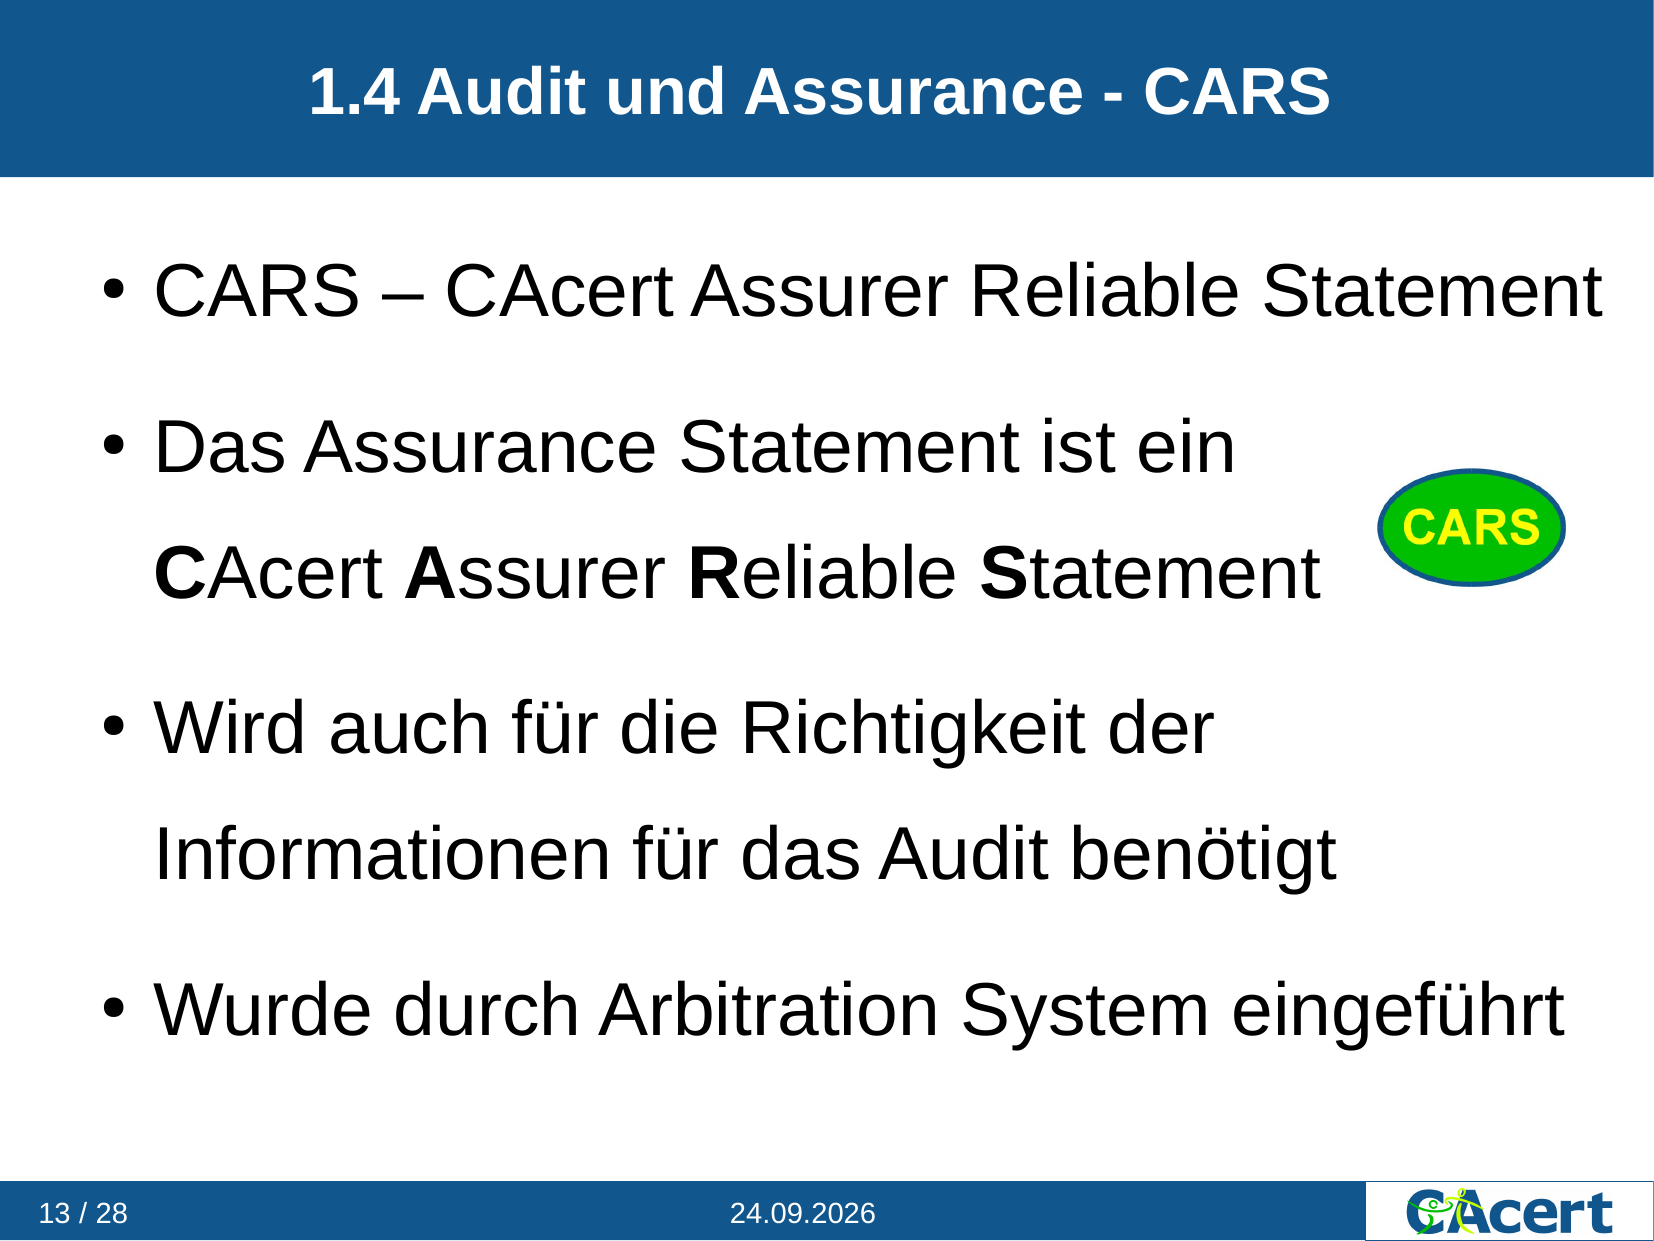

# 1.4 Audit und Assurance - CARS
CARS – CAcert Assurer Reliable Statement
Das Assurance Statement ist ein
CAcert Assurer Reliable Statement
Wird auch für die Richtigkeit der Informationen für das Audit benötigt
Wurde durch Arbitration System eingeführt